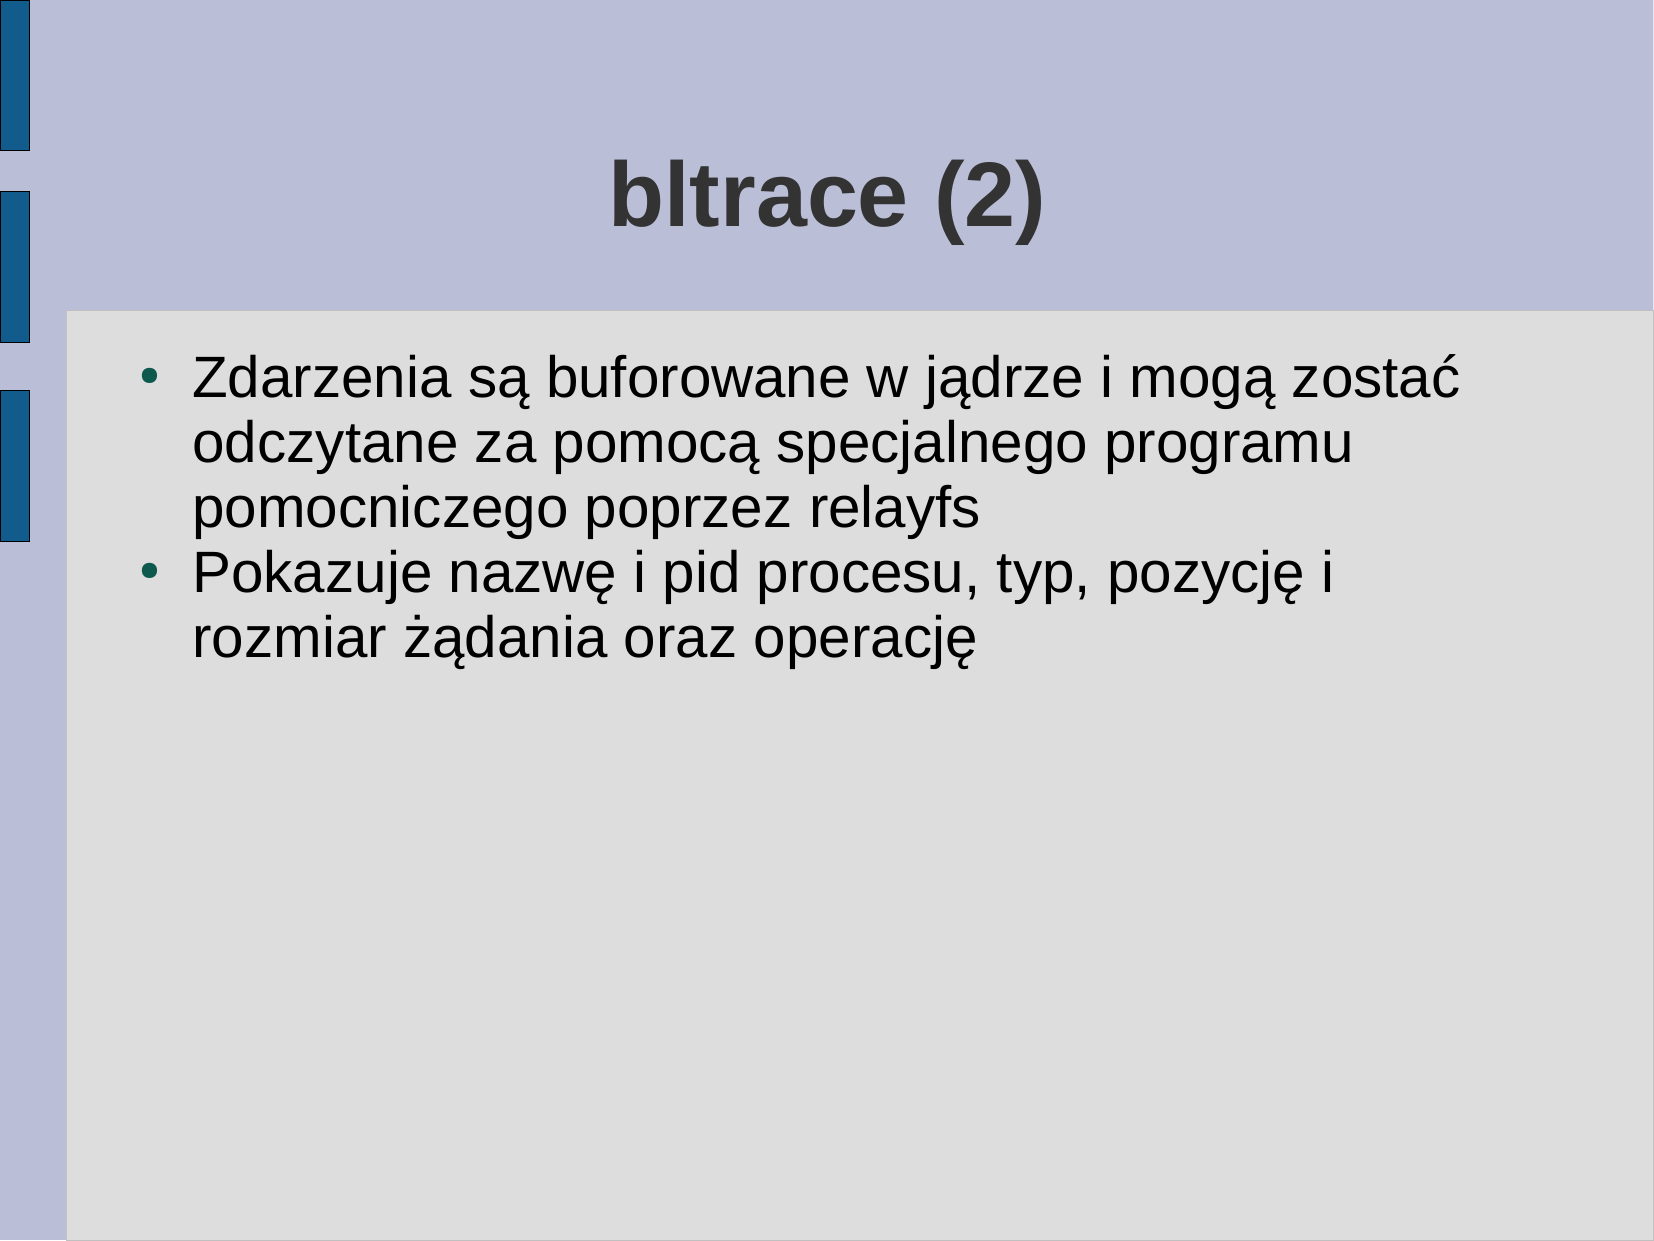

# bltrace (2)
Zdarzenia są buforowane w jądrze i mogą zostać odczytane za pomocą specjalnego programu pomocniczego poprzez relayfs
Pokazuje nazwę i pid procesu, typ, pozycję i rozmiar żądania oraz operację